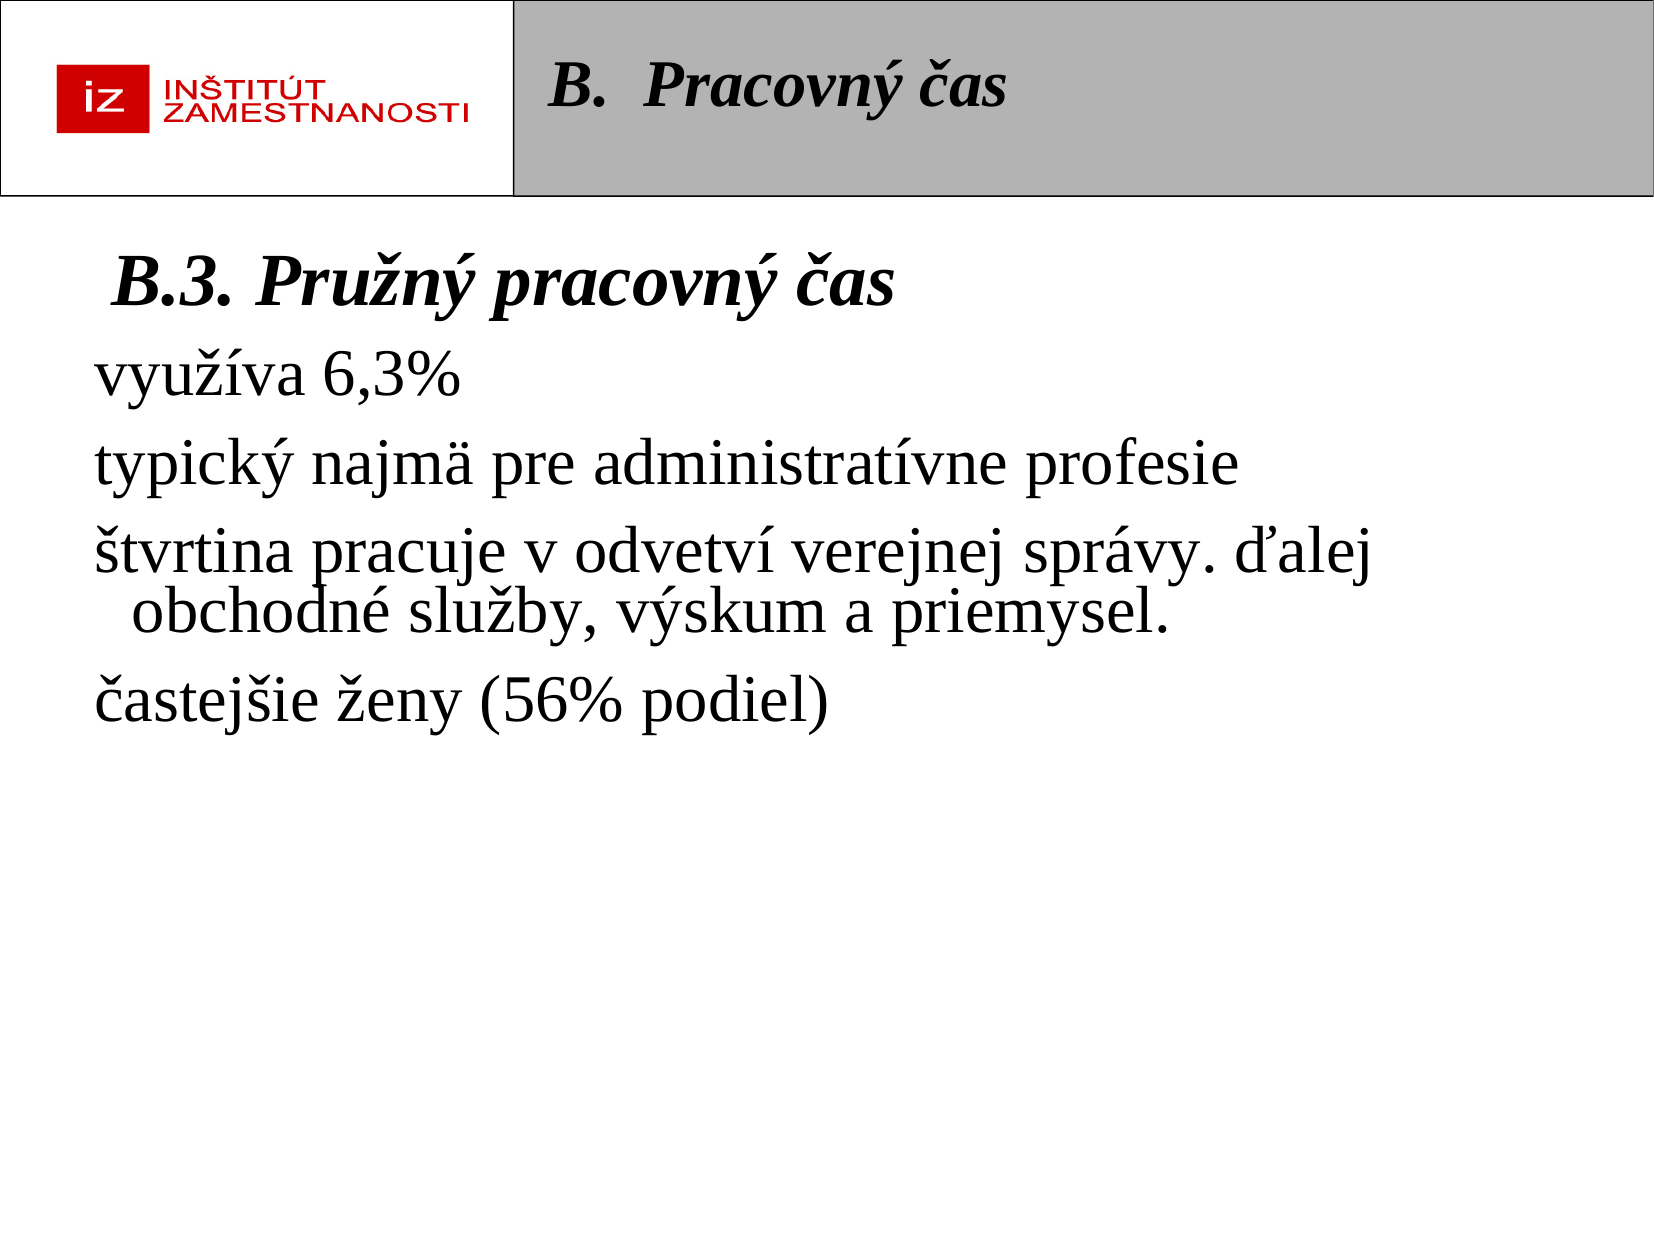

B. Pracovný čas
# B.3. Pružný pracovný čas
využíva 6,3%
typický najmä pre administratívne profesie
štvrtina pracuje v odvetví verejnej správy. ďalej obchodné služby, výskum a priemysel.
častejšie ženy (56% podiel)